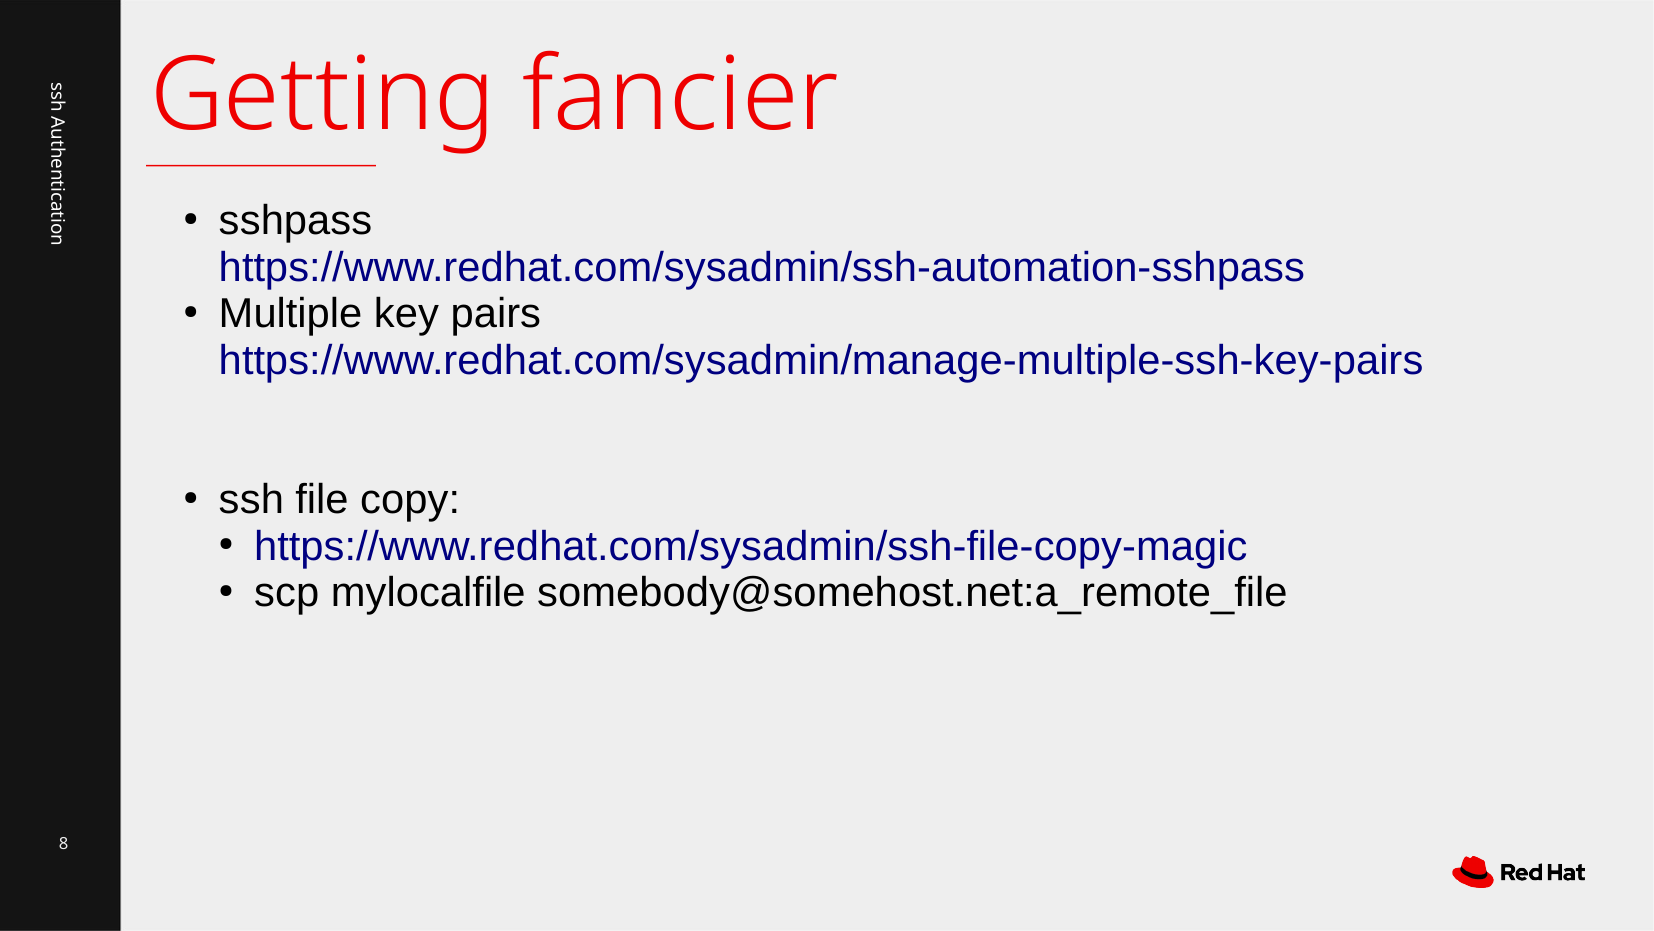

Getting fancier
sshpass
https://www.redhat.com/sysadmin/ssh-automation-sshpass
Multiple key pairs
https://www.redhat.com/sysadmin/manage-multiple-ssh-key-pairs
ssh file copy:
https://www.redhat.com/sysadmin/ssh-file-copy-magic
scp mylocalfile somebody@somehost.net:a_remote_file
ssh Authentication
8
# OPTIONAL SECTION MARKER OR TITLE